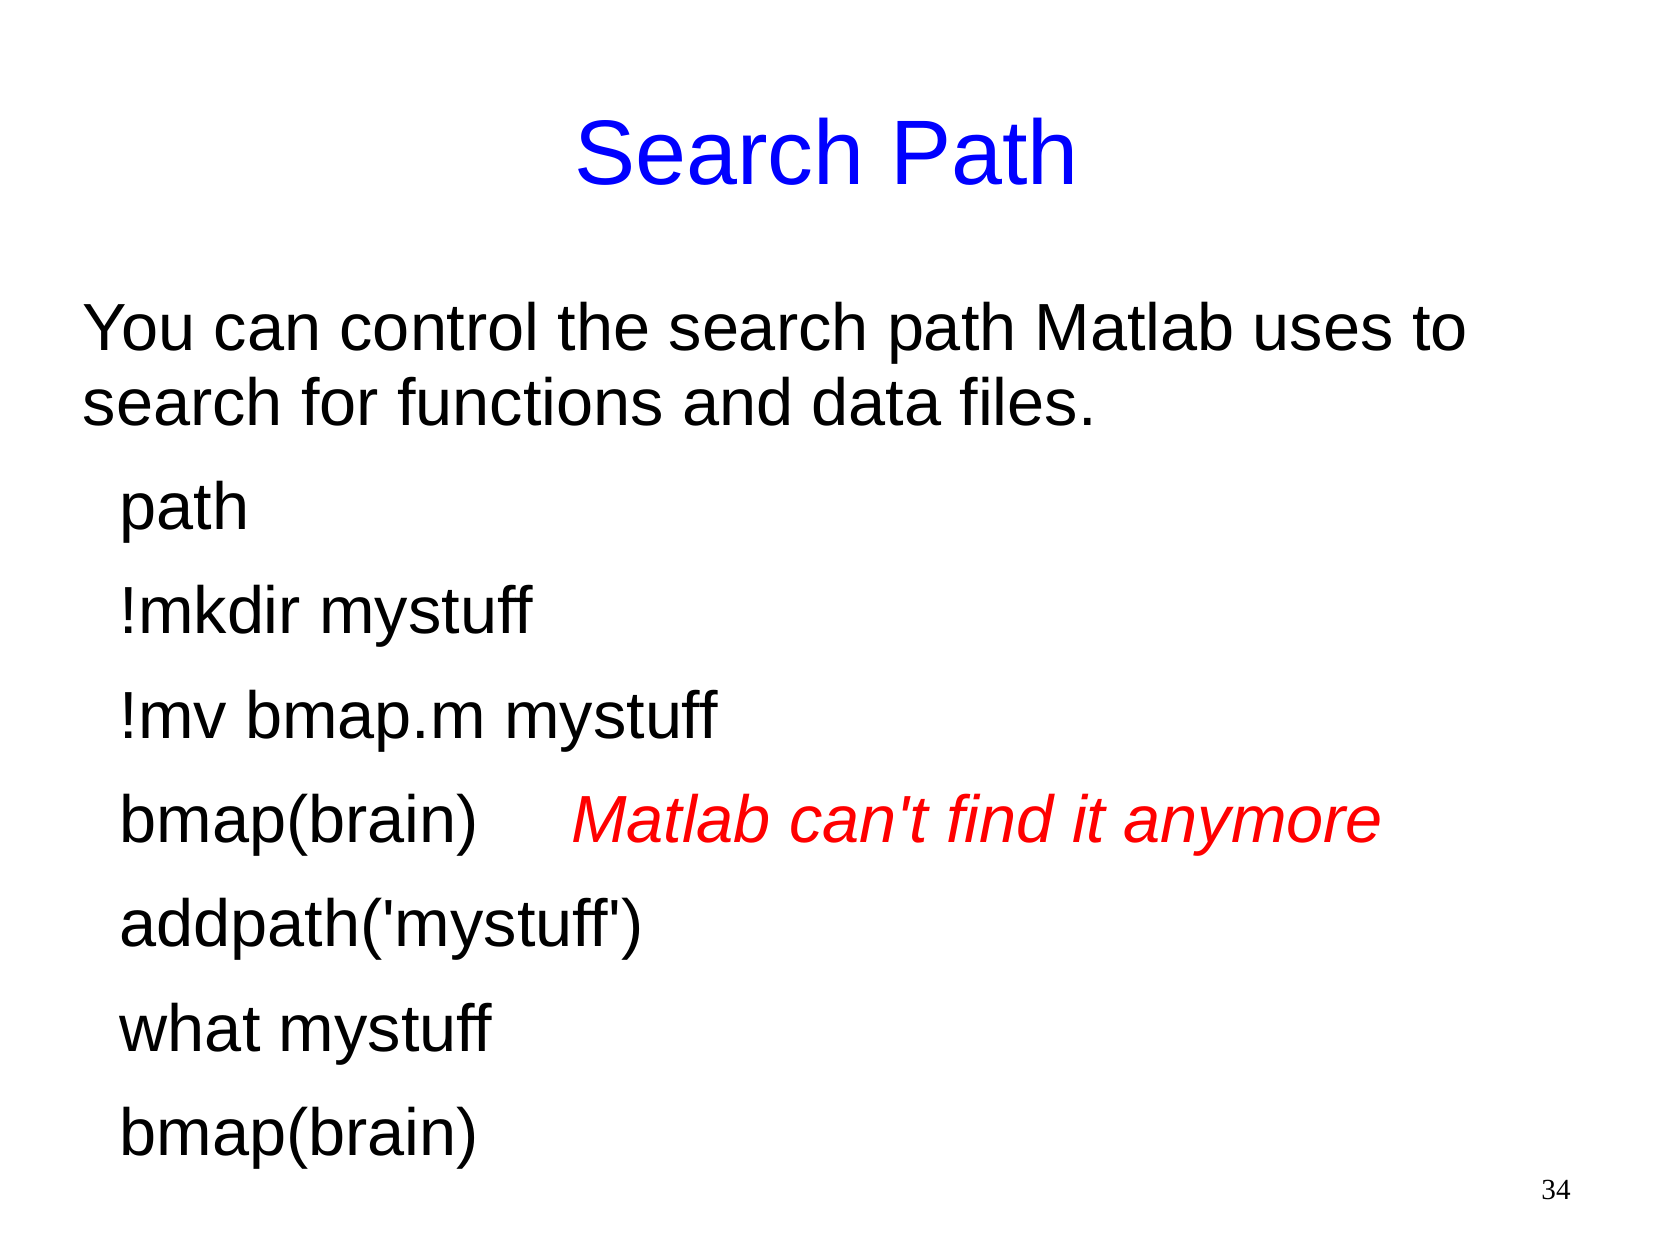

# Search Path
You can control the search path Matlab uses to search for functions and data files.
 path
 !mkdir mystuff
 !mv bmap.m mystuff
 bmap(brain) Matlab can't find it anymore
 addpath('mystuff')
 what mystuff
 bmap(brain)
34